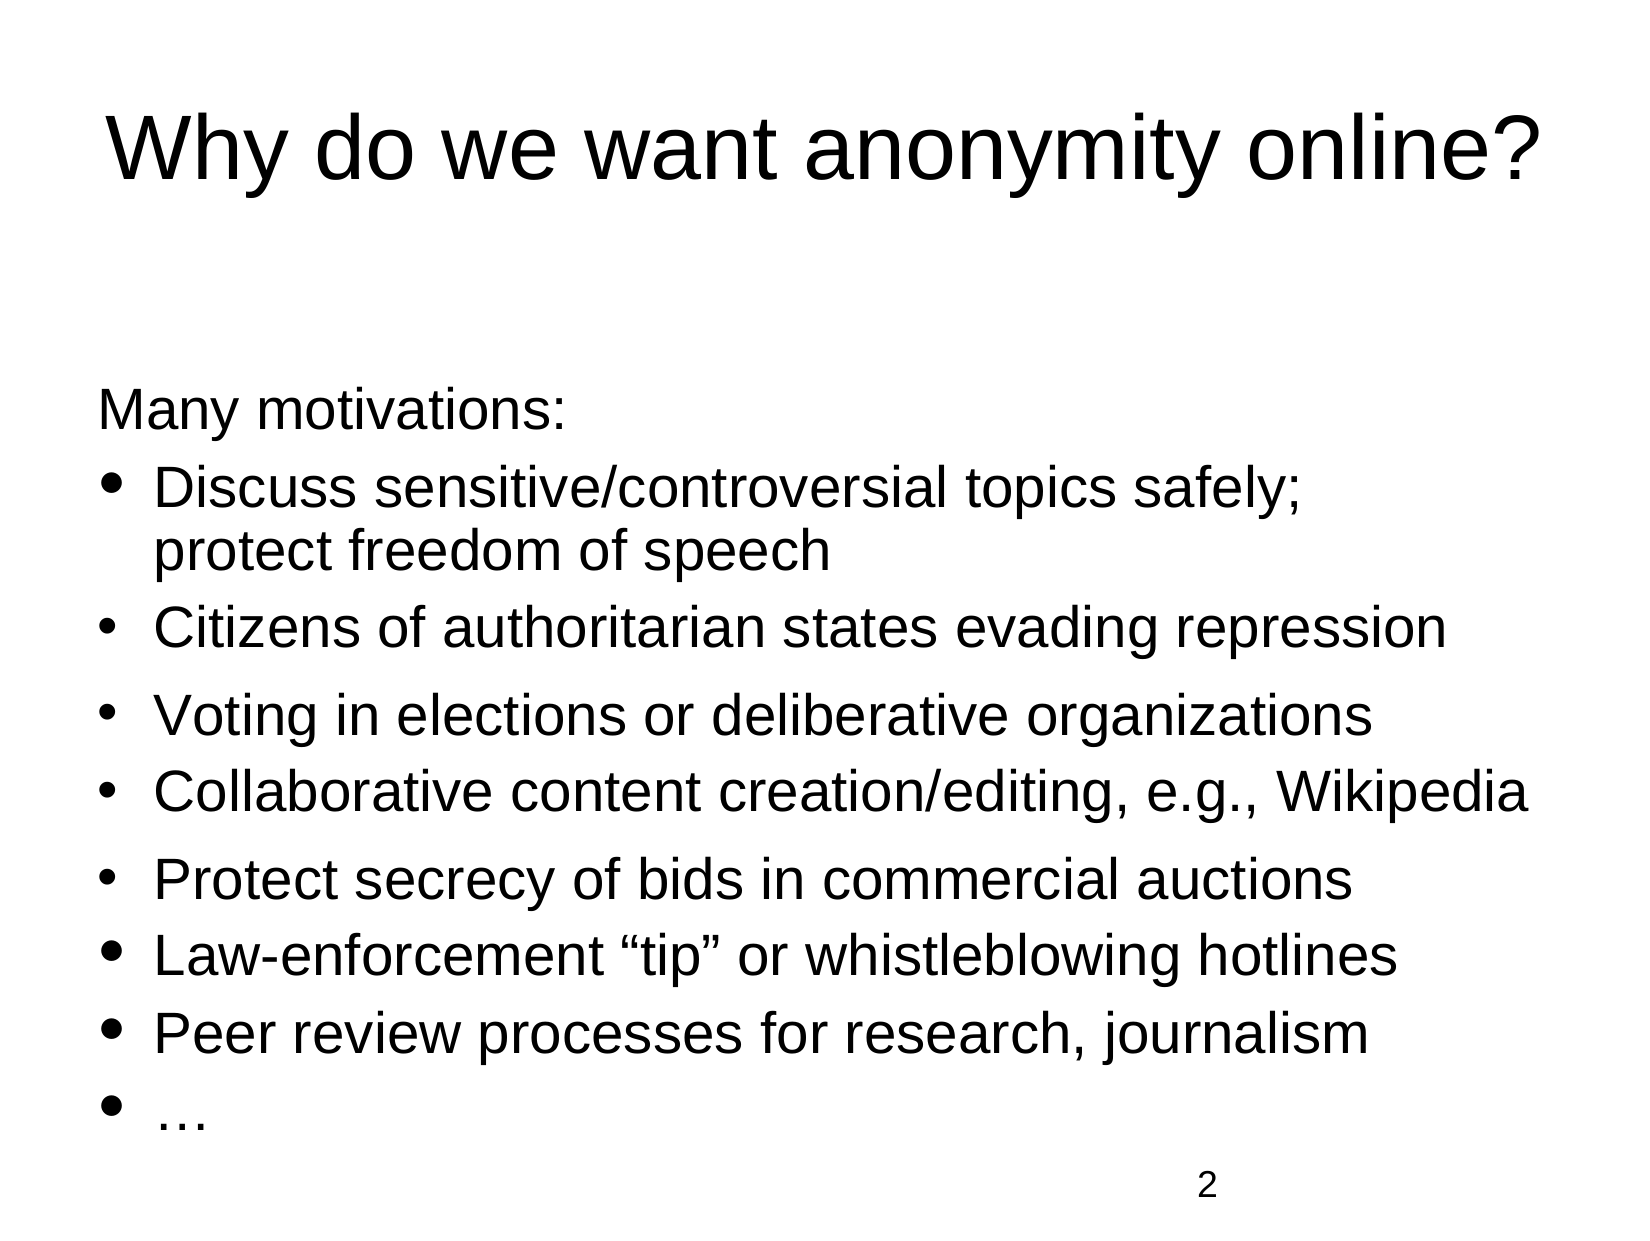

# Why do we want anonymity online?
Many motivations:
Discuss sensitive/controversial topics safely;
protect freedom of speech
Citizens of authoritarian states evading repression
Voting in elections or deliberative organizations
Collaborative content creation/editing, e.g., Wikipedia
Protect secrecy of bids in commercial auctions
Law-enforcement “tip” or whistleblowing hotlines
Peer review processes for research, journalism
…
2